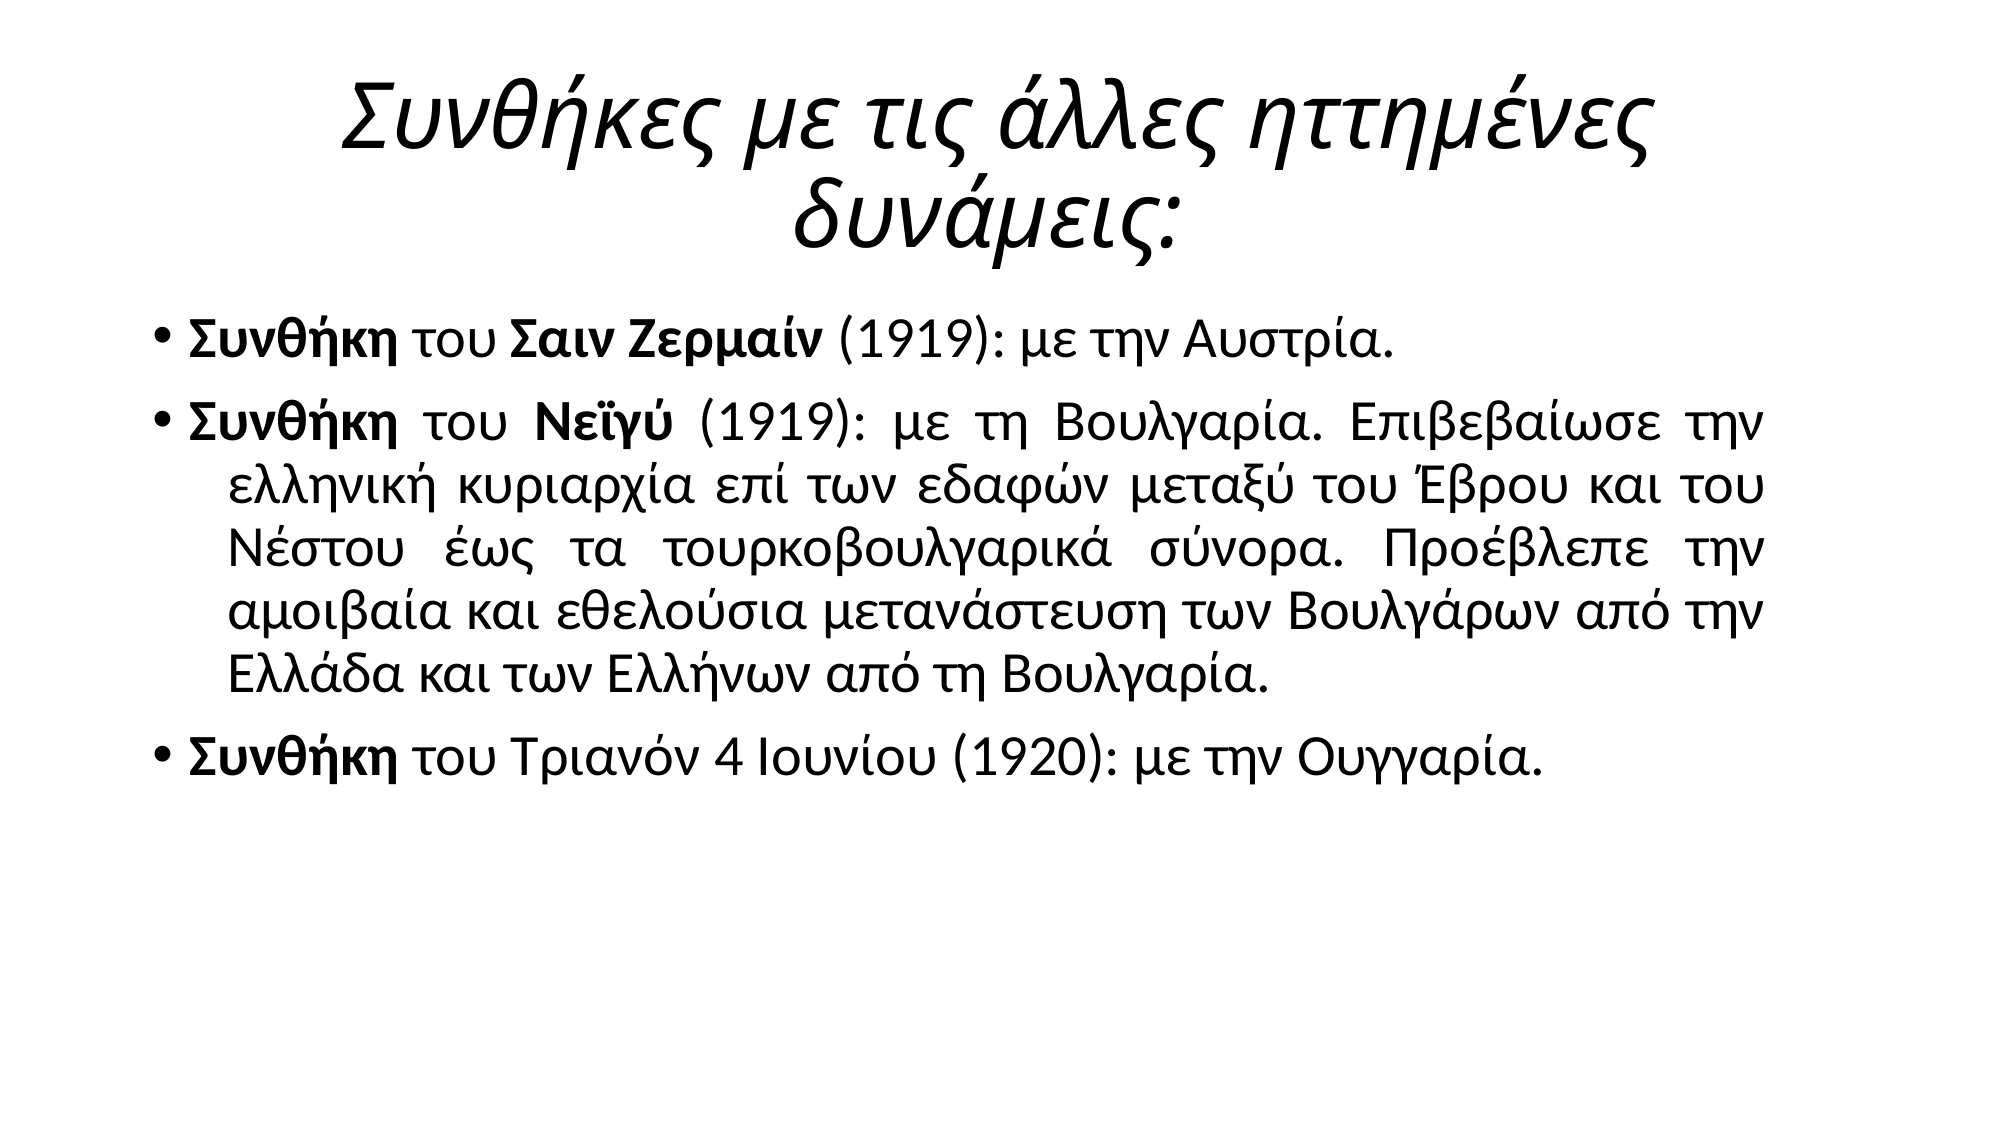

# Συνθήκες με τις άλλες ηττημένες δυνάμεις:
Συνθήκη του Σαιν Ζερμαίν (1919): με την Αυστρία.
Συνθήκη του Νεϊγύ (1919): με τη Βουλγαρία. Επιβεβαίωσε την ελληνική κυριαρχία επί των εδαφών μεταξύ του Έβρου και του Νέστου έως τα τουρκοβουλγαρικά σύνορα. Προέβλεπε την αμοιβαία και εθελούσια μετανάστευση των Βουλγάρων από την Ελλάδα και των Ελλήνων από τη Βουλγαρία.
Συνθήκη του Τριανόν 4 Ιουνίου (1920): με την Ουγγαρία.